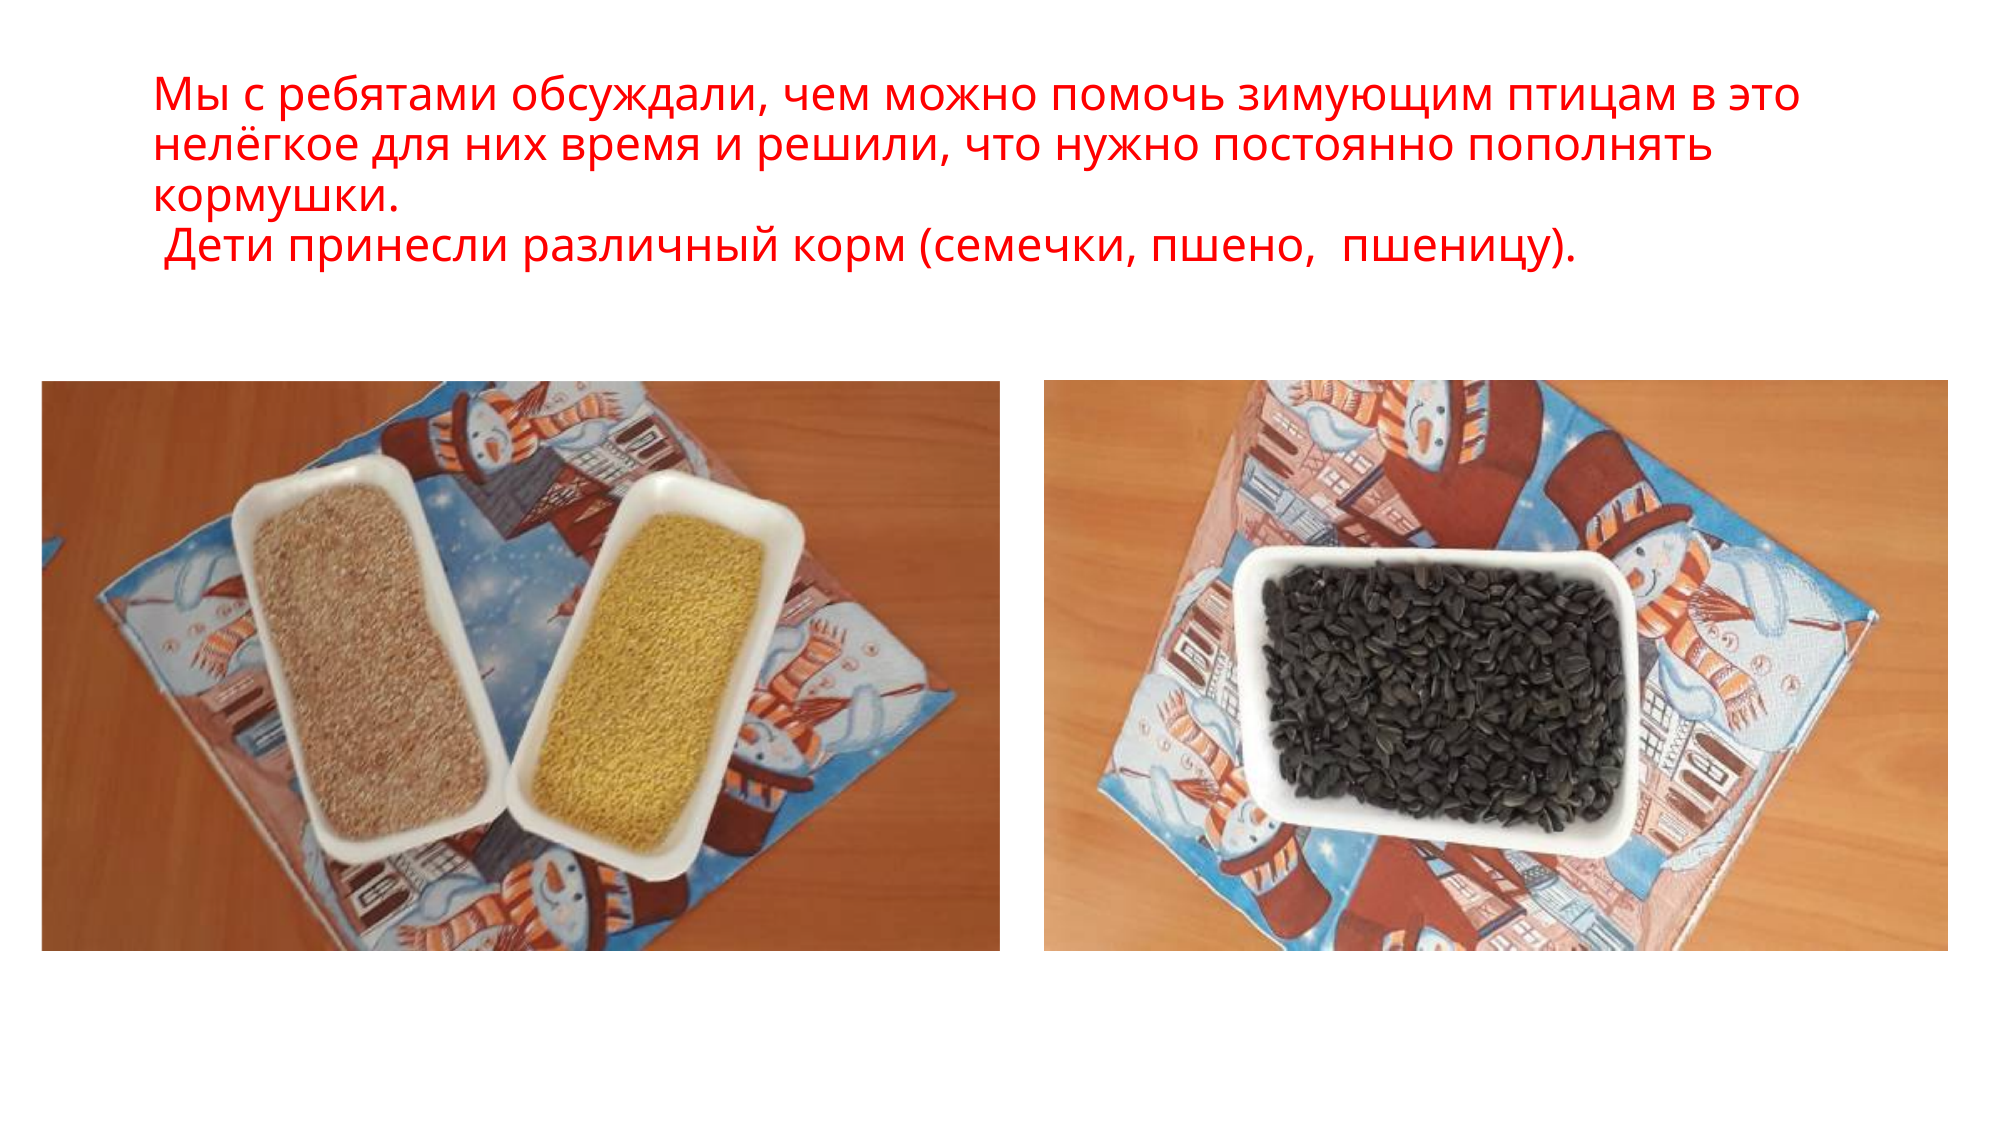

# Мы с ребятами обсуждали, чем можно помочь зимующим птицам в это нелёгкое для них время и решили, что нужно постоянно пополнять кормушки. Дети принесли различный корм (семечки, пшено, пшеницу).